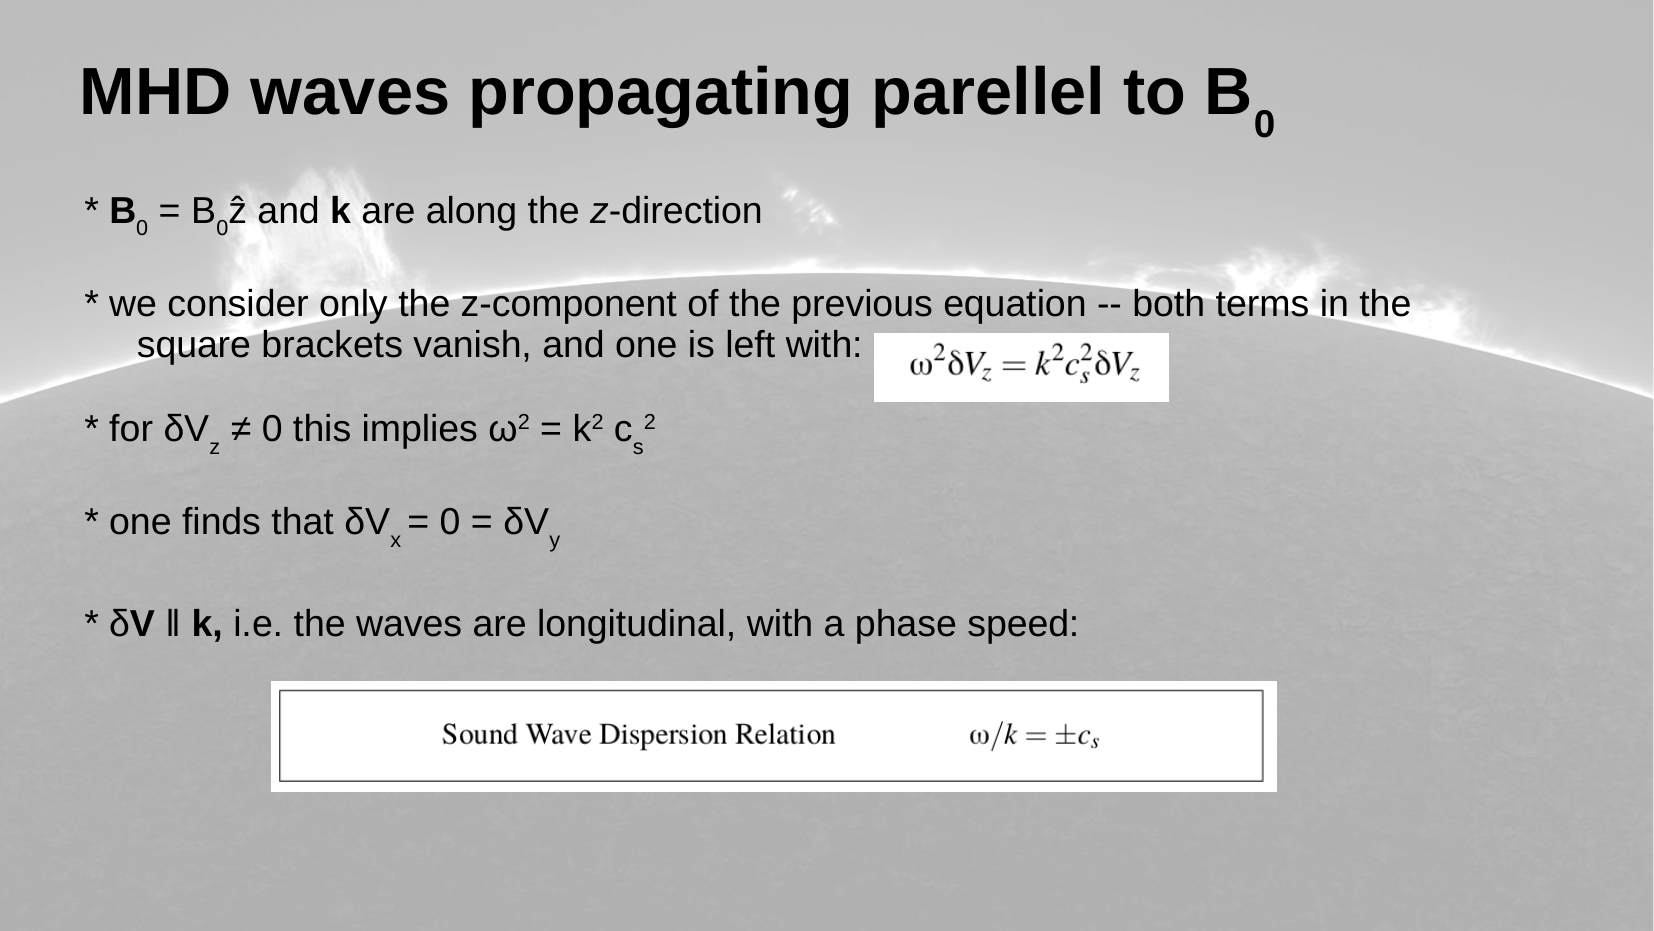

MHD waves propagating parellel to B0
* B0 = B0ẑ and k are along the z-direction
* we consider only the z-component of the previous equation -- both terms in the
 square brackets vanish, and one is left with:
* for δVz ≠ 0 this implies ω2 = k2 cs2
* one finds that δVx = 0 = δVy
* δV ‖ k, i.e. the waves are longitudinal, with a phase speed: